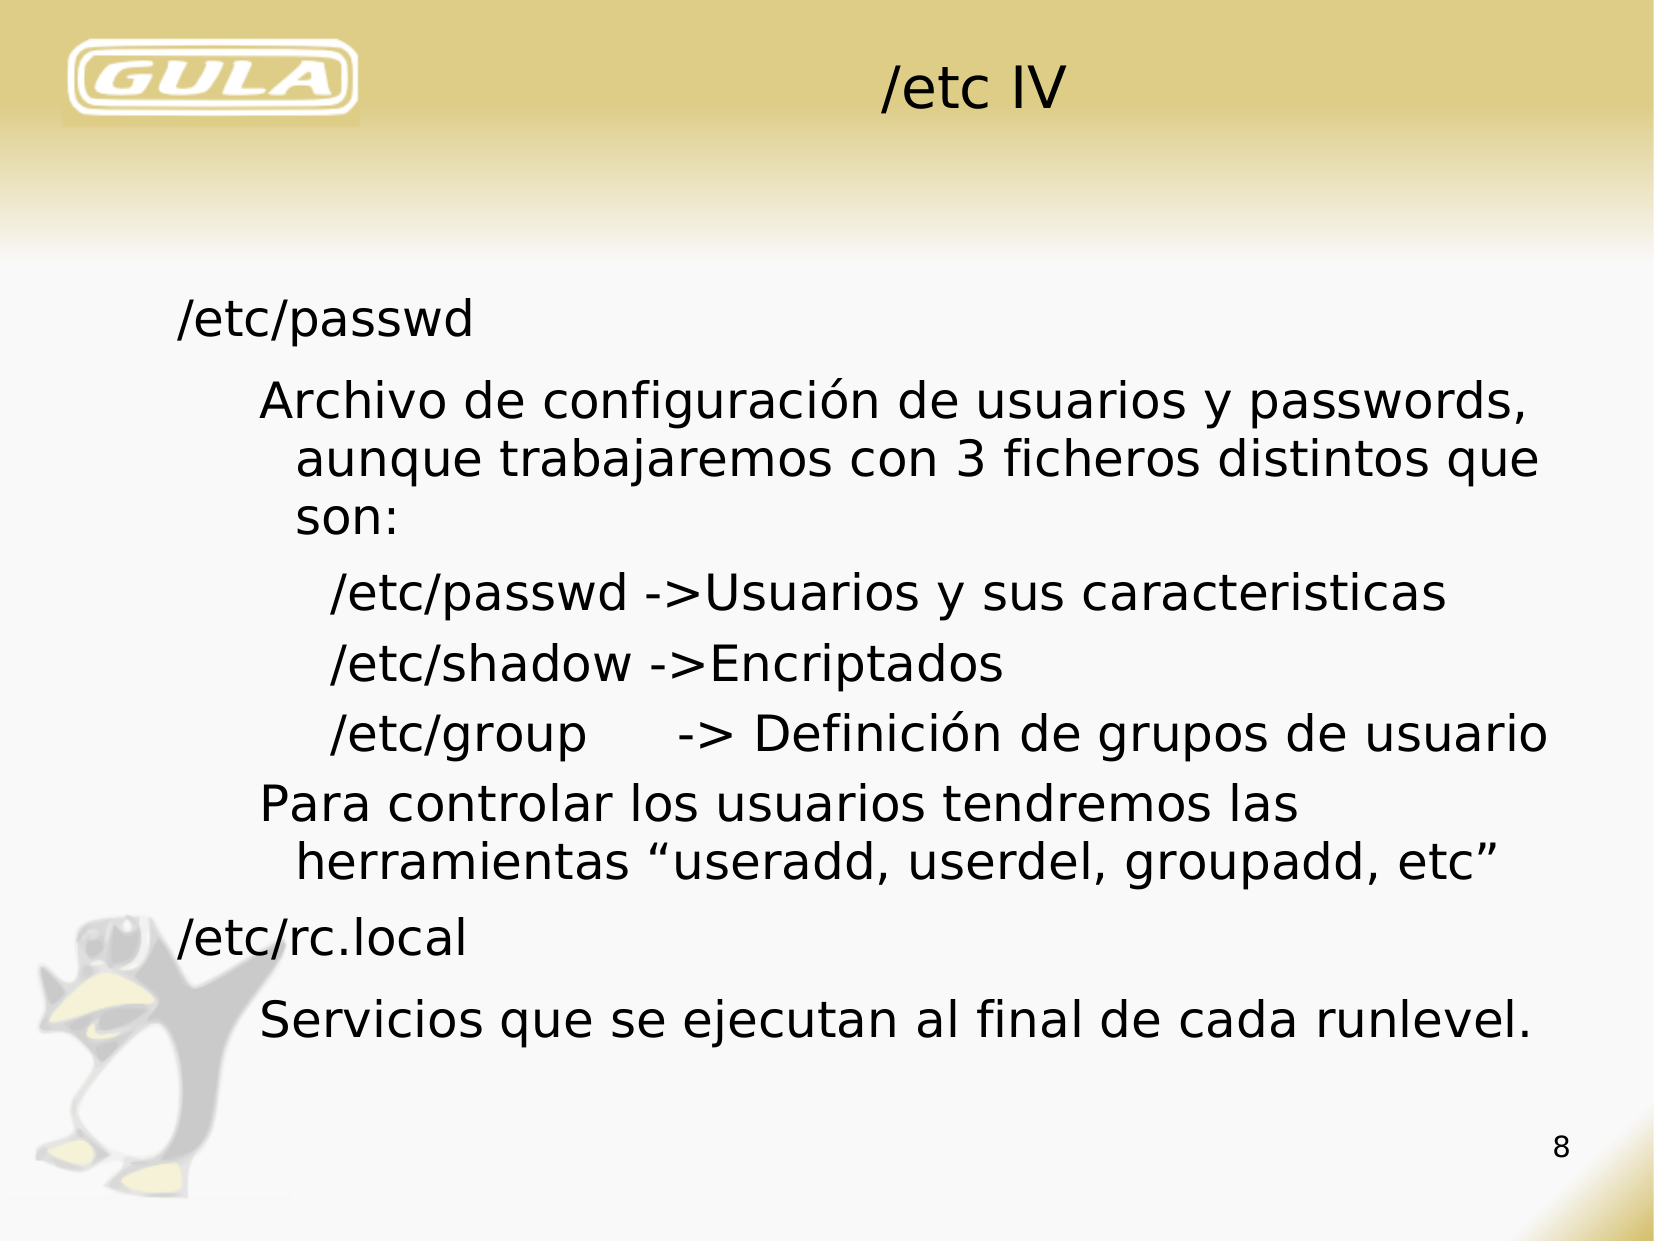

/etc IV
# /etc/passwd
Archivo de configuración de usuarios y passwords, aunque trabajaremos con 3 ficheros distintos que son:
/etc/passwd ->Usuarios y sus caracteristicas
/etc/shadow ->Encriptados
/etc/group	 -> Definición de grupos de usuario
Para controlar los usuarios tendremos las herramientas “useradd, userdel, groupadd, etc”
/etc/rc.local
Servicios que se ejecutan al final de cada runlevel.
8